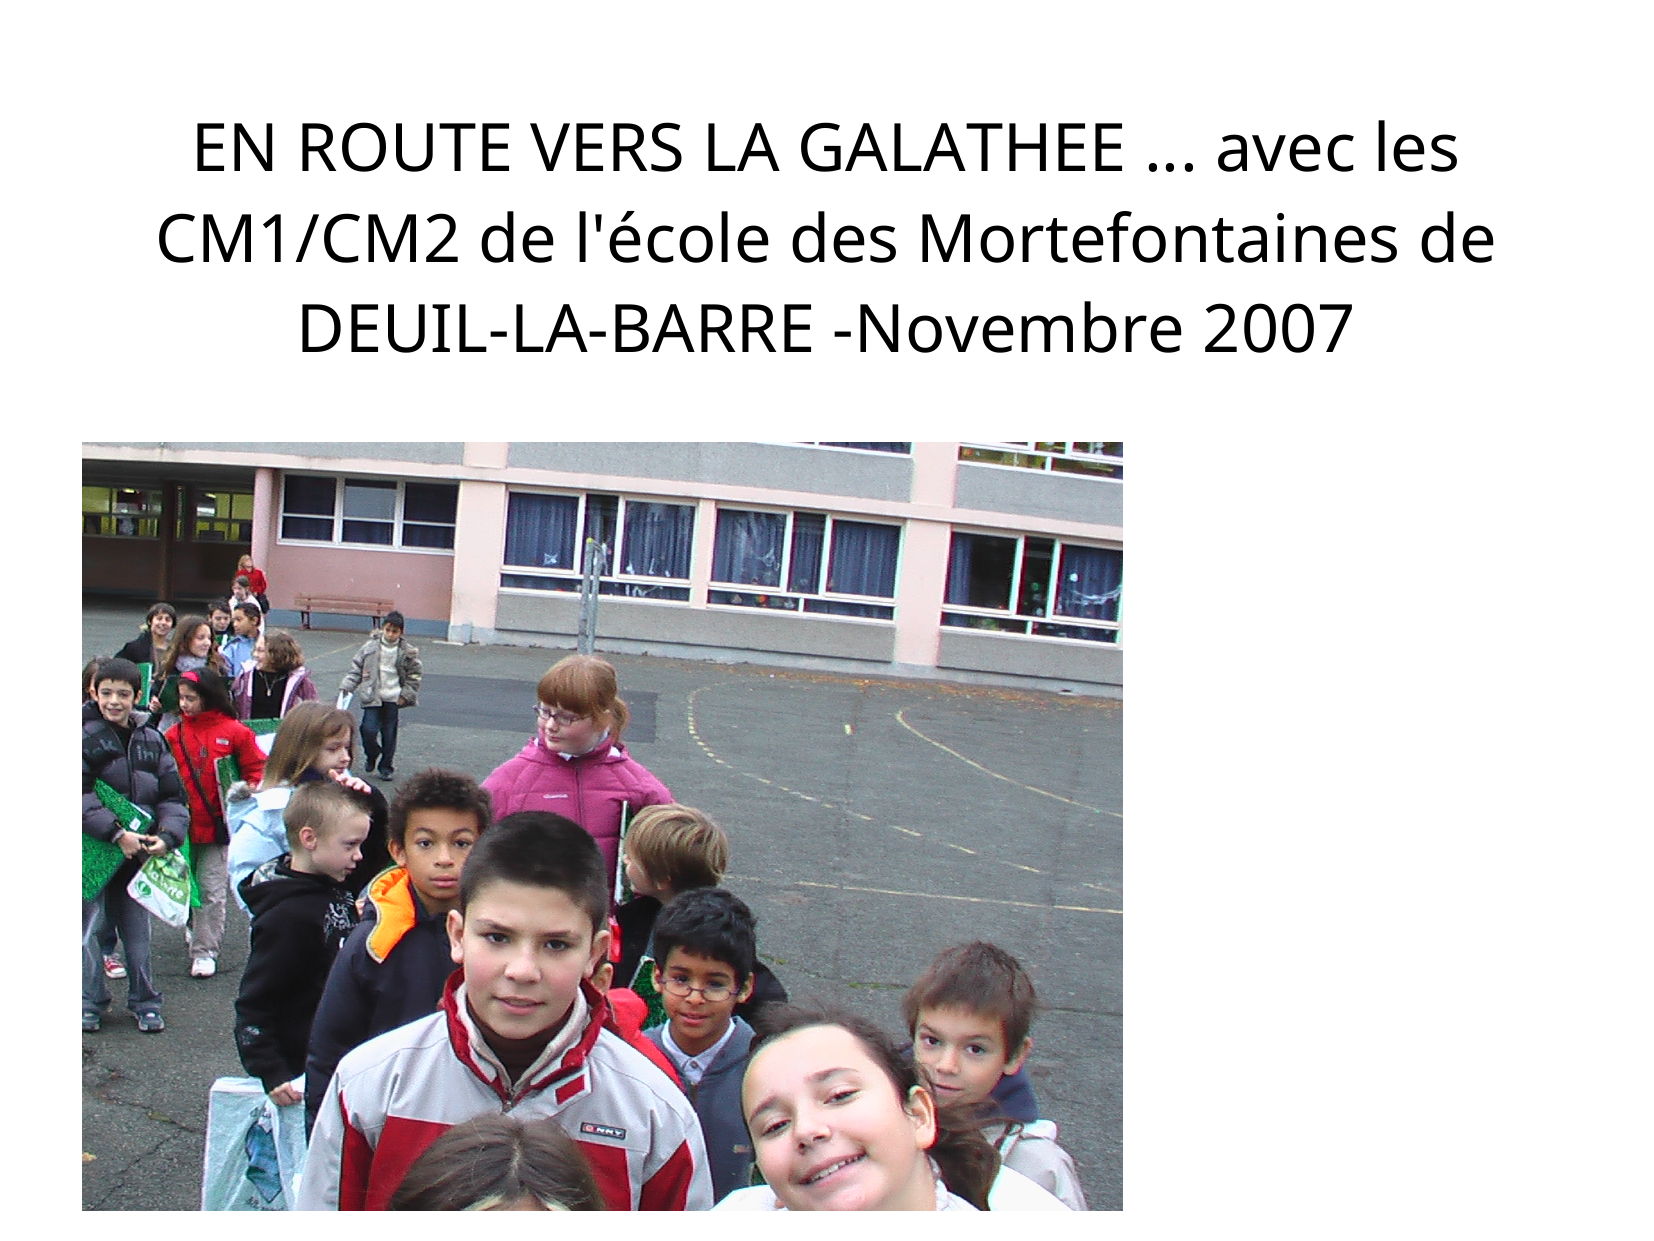

# EN ROUTE VERS LA GALATHEE ... avec les CM1/CM2 de l'école des Mortefontaines de DEUIL-LA-BARRE -Novembre 2007